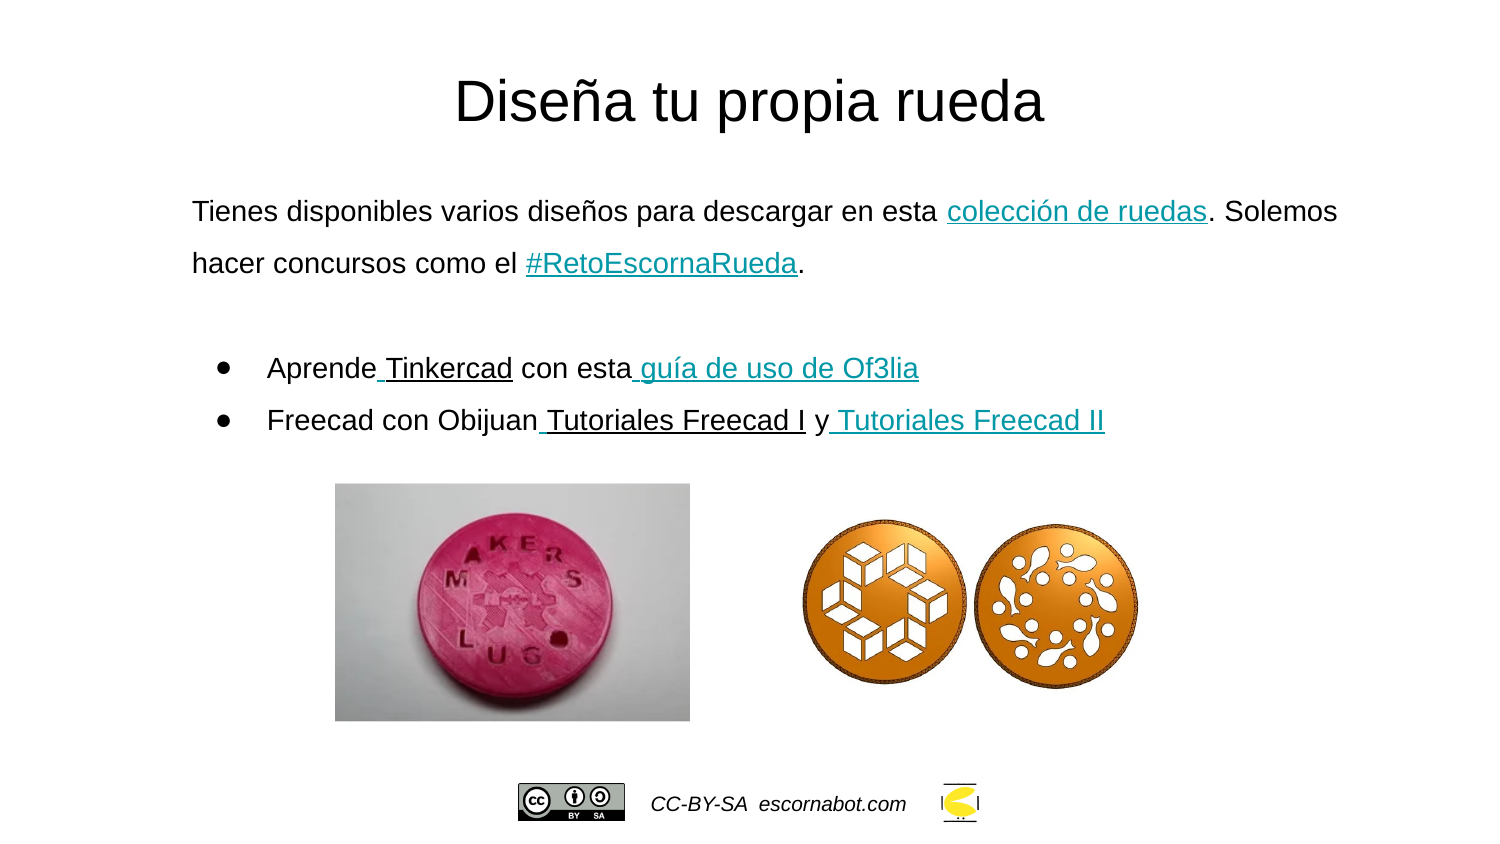

# Diseña tu propia rueda
Tienes disponibles varios diseños para descargar en esta colección de ruedas. Solemos hacer concursos como el #RetoEscornaRueda.
Aprende Tinkercad con esta guía de uso de Of3lia
Freecad con Obijuan Tutoriales Freecad I y Tutoriales Freecad II
CC-BY-SA escornabot.com